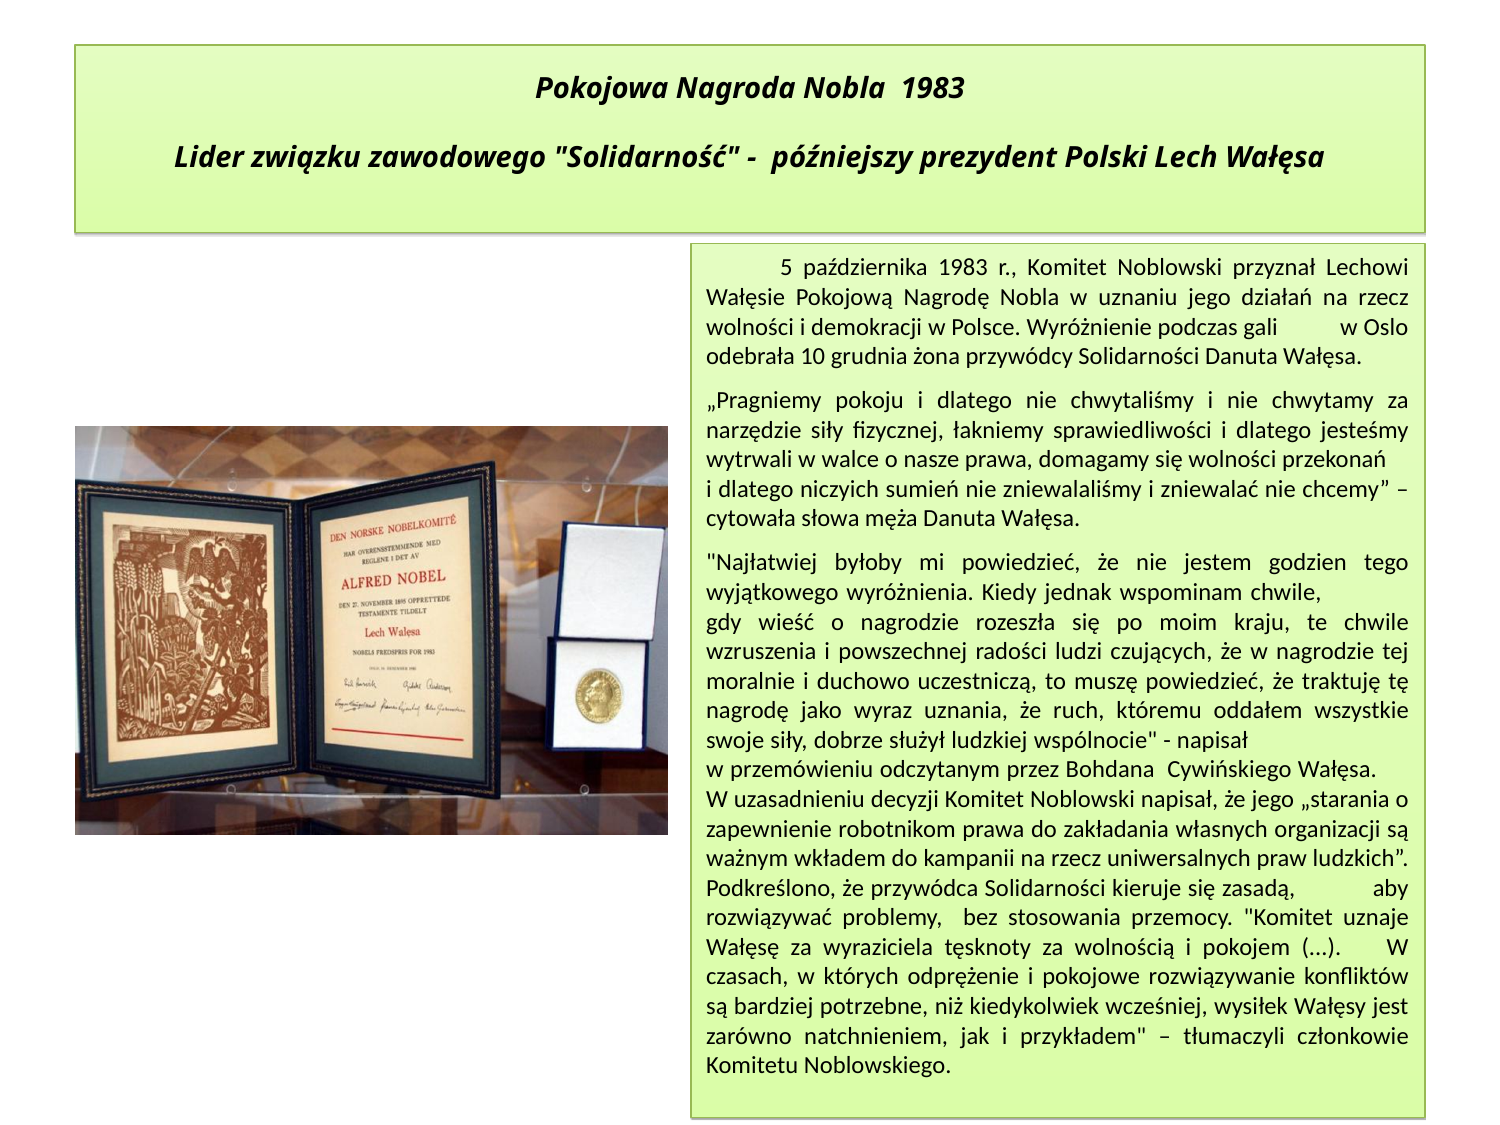

# Pokojowa Nagroda Nobla 1983 Lider związku zawodowego "Solidarność" - późniejszy prezydent Polski Lech Wałęsa
	5 października 1983 r., Komitet Noblowski przyznał Lechowi Wałęsie Pokojową Nagrodę Nobla w uznaniu jego działań na rzecz wolności i demokracji w Polsce. Wyróżnienie podczas gali w Oslo odebrała 10 grudnia żona przywódcy Solidarności Danuta Wałęsa.
„Pragniemy pokoju i dlatego nie chwytaliśmy i nie chwytamy za narzędzie siły fizycznej, łakniemy sprawiedliwości i dlatego jesteśmy wytrwali w walce o nasze prawa, domagamy się wolności przekonań i dlatego niczyich sumień nie zniewalaliśmy i zniewalać nie chcemy” – cytowała słowa męża Danuta Wałęsa.
"Najłatwiej byłoby mi powiedzieć, że nie jestem godzien tego wyjątkowego wyróżnienia. Kiedy jednak wspominam chwile, gdy wieść o nagrodzie rozeszła się po moim kraju, te chwile wzruszenia i powszechnej radości ludzi czujących, że w nagrodzie tej moralnie i duchowo uczestniczą, to muszę powiedzieć, że traktuję tę nagrodę jako wyraz uznania, że ruch, któremu oddałem wszystkie swoje siły, dobrze służył ludzkiej wspólnocie" - napisał w przemówieniu odczytanym przez Bohdana Cywińskiego Wałęsa. W uzasadnieniu decyzji Komitet Noblowski napisał, że jego „starania o zapewnienie robotnikom prawa do zakładania własnych organizacji są ważnym wkładem do kampanii na rzecz uniwersalnych praw ludzkich”. Podkreślono, że przywódca Solidarności kieruje się zasadą, aby rozwiązywać problemy, bez stosowania przemocy. "Komitet uznaje Wałęsę za wyraziciela tęsknoty za wolnością i pokojem (...). W czasach, w których odprężenie i pokojowe rozwiązywanie konfliktów są bardziej potrzebne, niż kiedykolwiek wcześniej, wysiłek Wałęsy jest zarówno natchnieniem, jak i przykładem" – tłumaczyli członkowie Komitetu Noblowskiego.